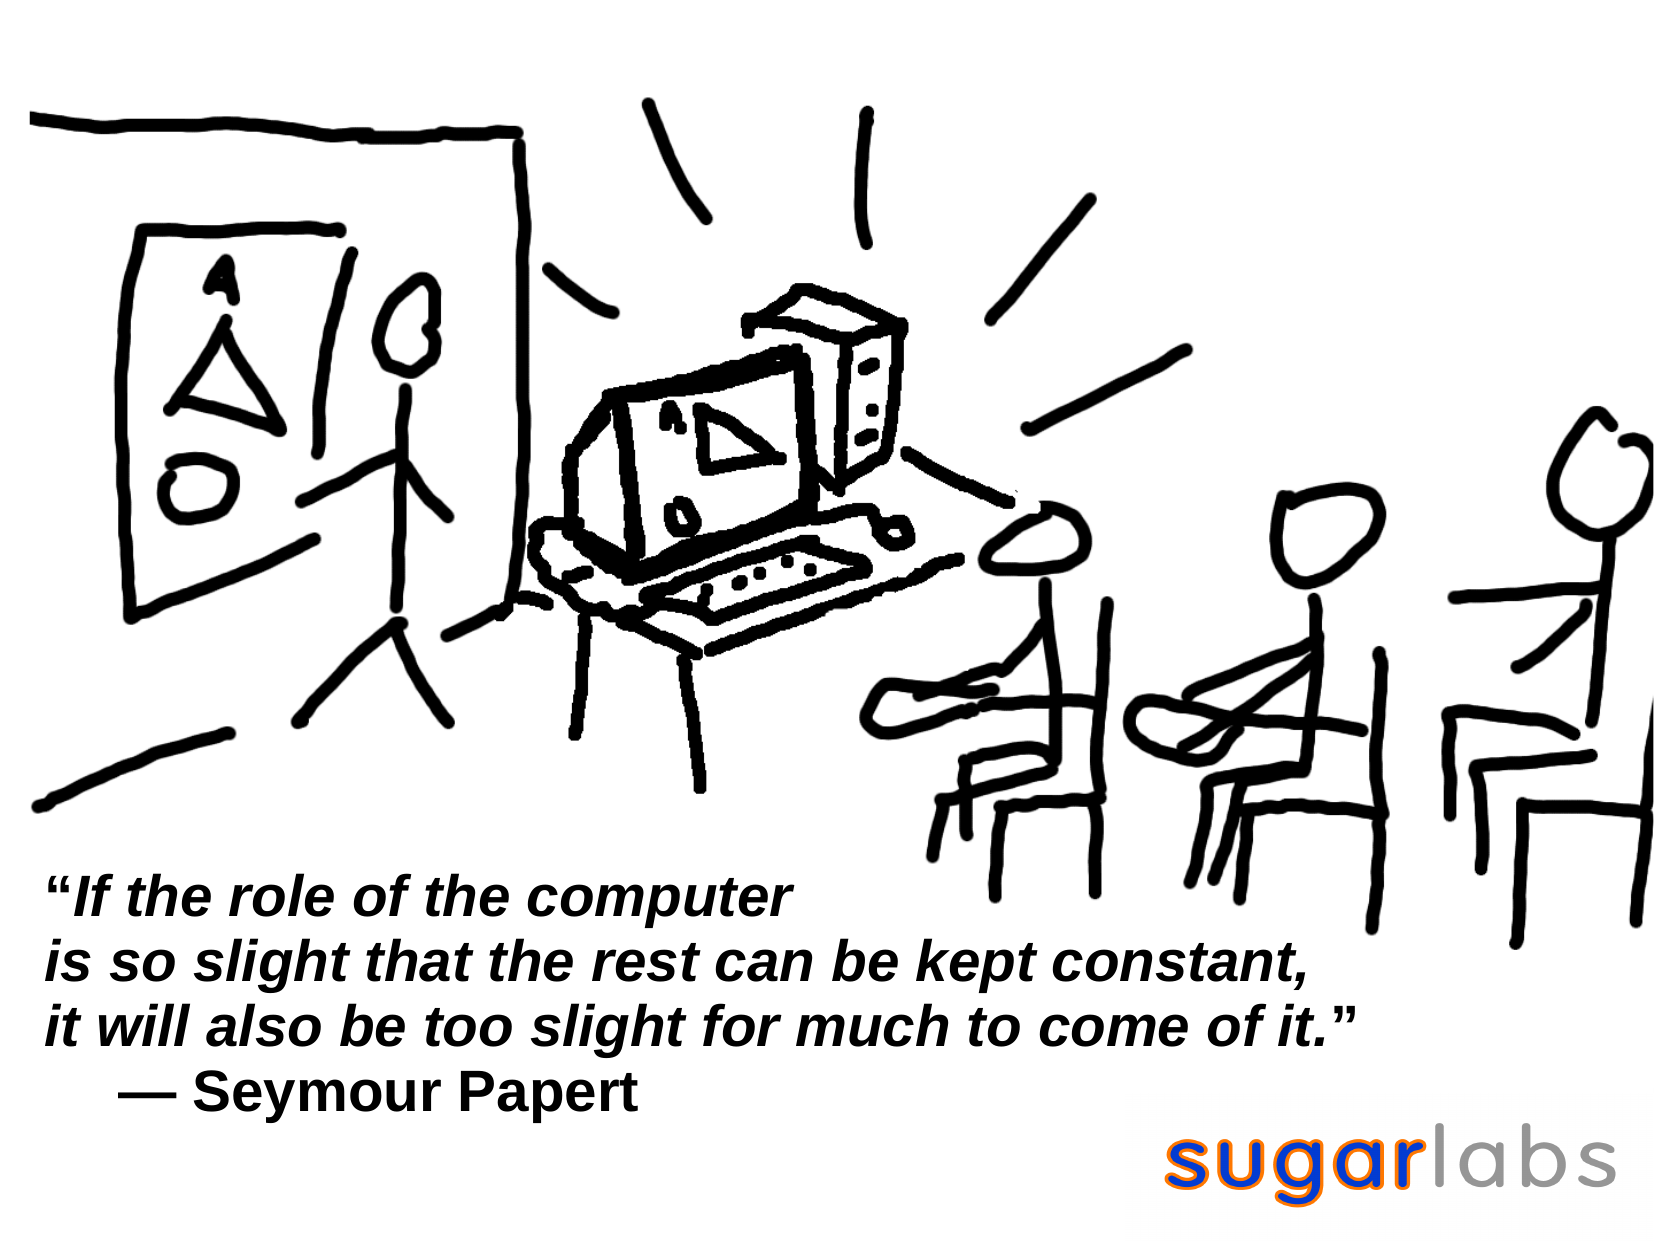

“If the role of the computer
is so slight that the rest can be kept constant,
it will also be too slight for much to come of it.”
	— Seymour Papert